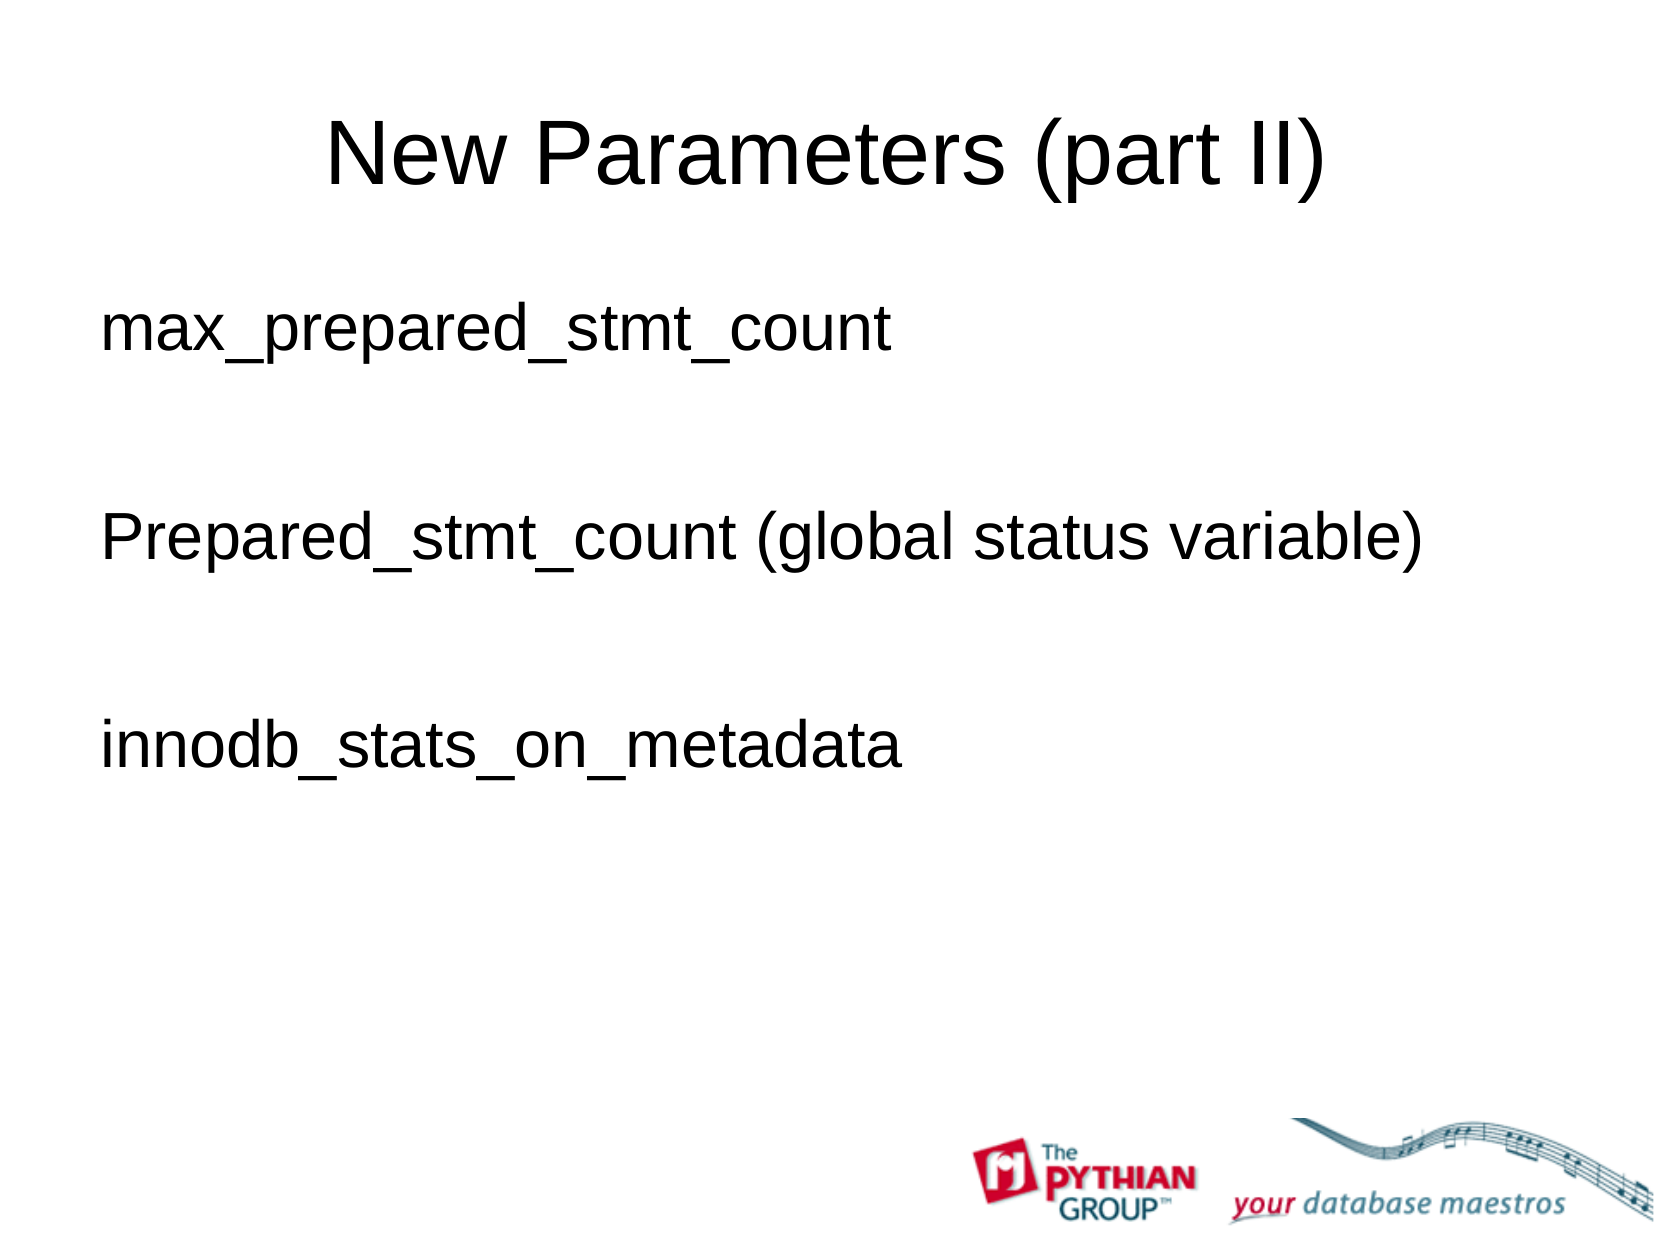

# New Parameters (part II)
max_prepared_stmt_count
Prepared_stmt_count (global status variable)
innodb_stats_on_metadata